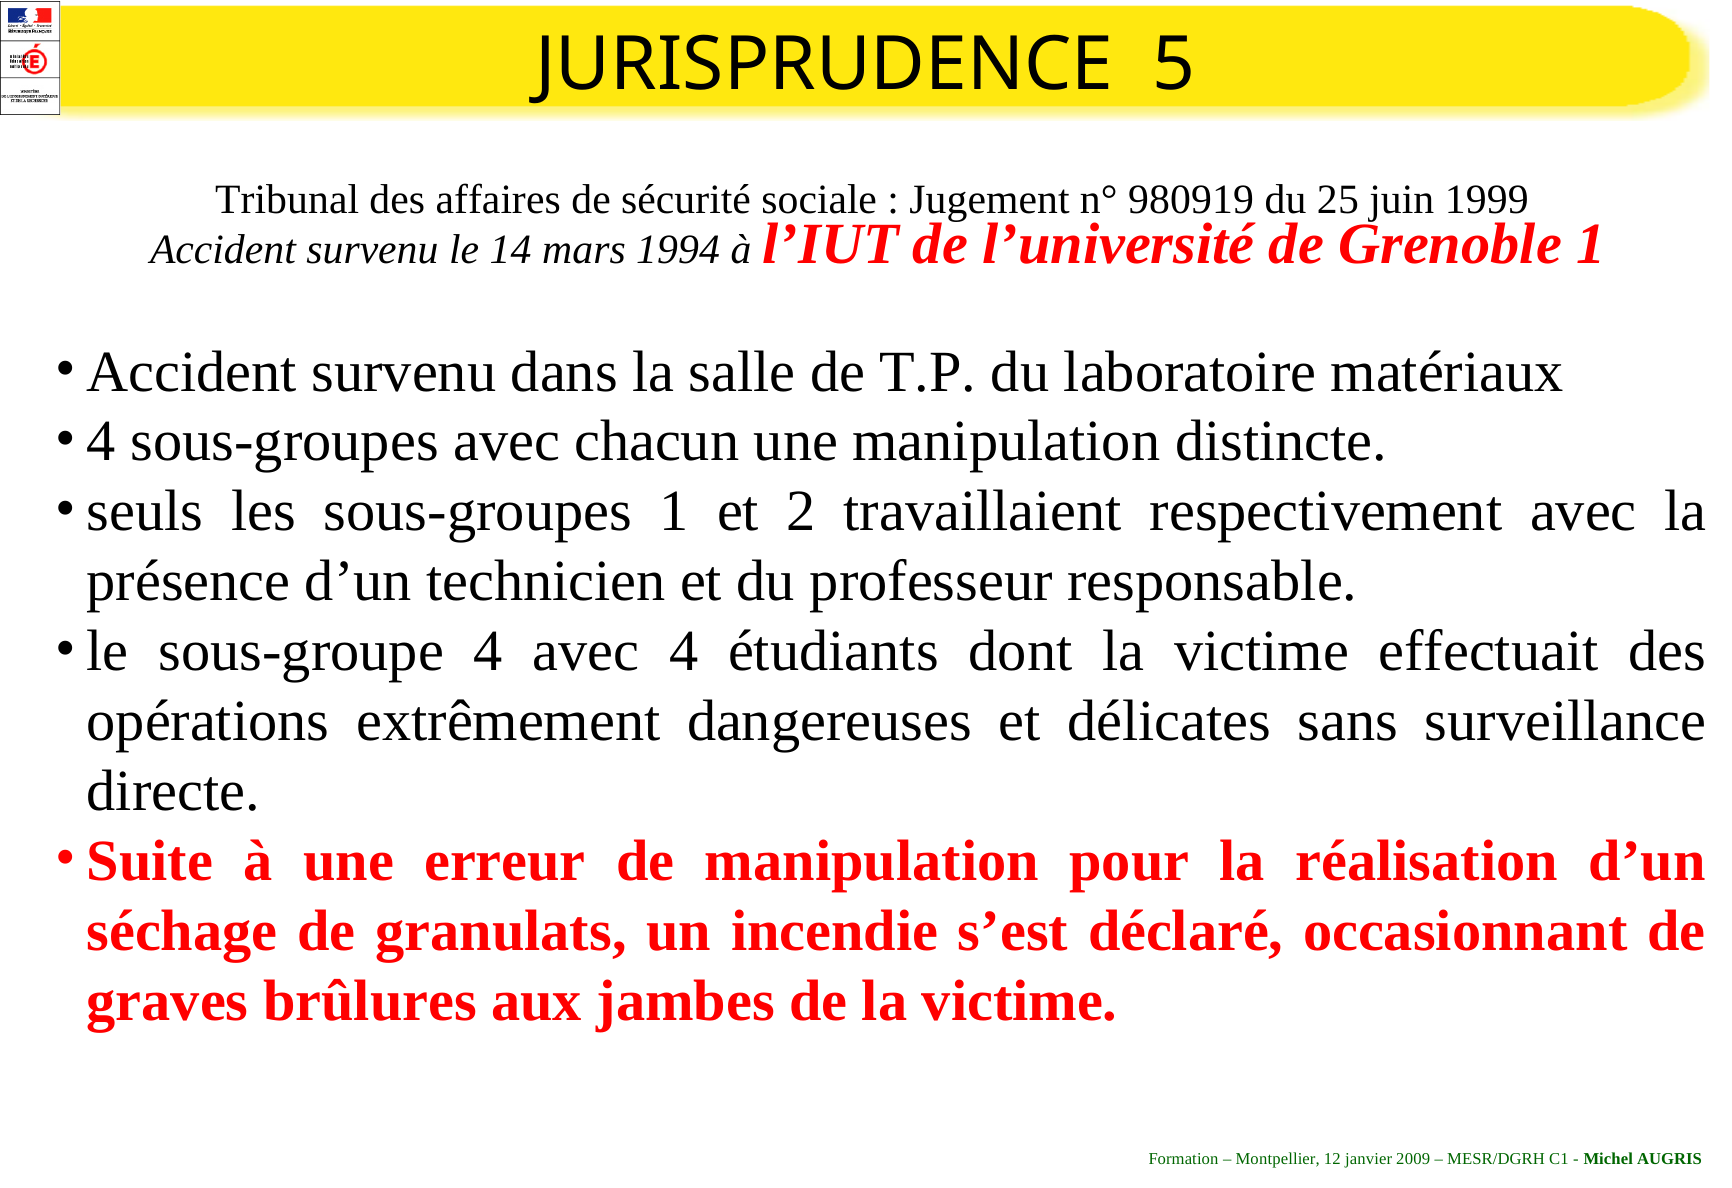

JURISPRUDENCE 5
Tribunal des affaires de sécurité sociale : Jugement n° 980919 du 25 juin 1999
Accident survenu le 14 mars 1994 à l’IUT de l’université de Grenoble 1
Accident survenu dans la salle de T.P. du laboratoire matériaux
4 sous-groupes avec chacun une manipulation distincte.
seuls les sous-groupes 1 et 2 travaillaient respectivement avec la présence d’un technicien et du professeur responsable.
le sous-groupe 4 avec 4 étudiants dont la victime effectuait des opérations extrêmement dangereuses et délicates sans surveillance directe.
Suite à une erreur de manipulation pour la réalisation d’un séchage de granulats, un incendie s’est déclaré, occasionnant de graves brûlures aux jambes de la victime.